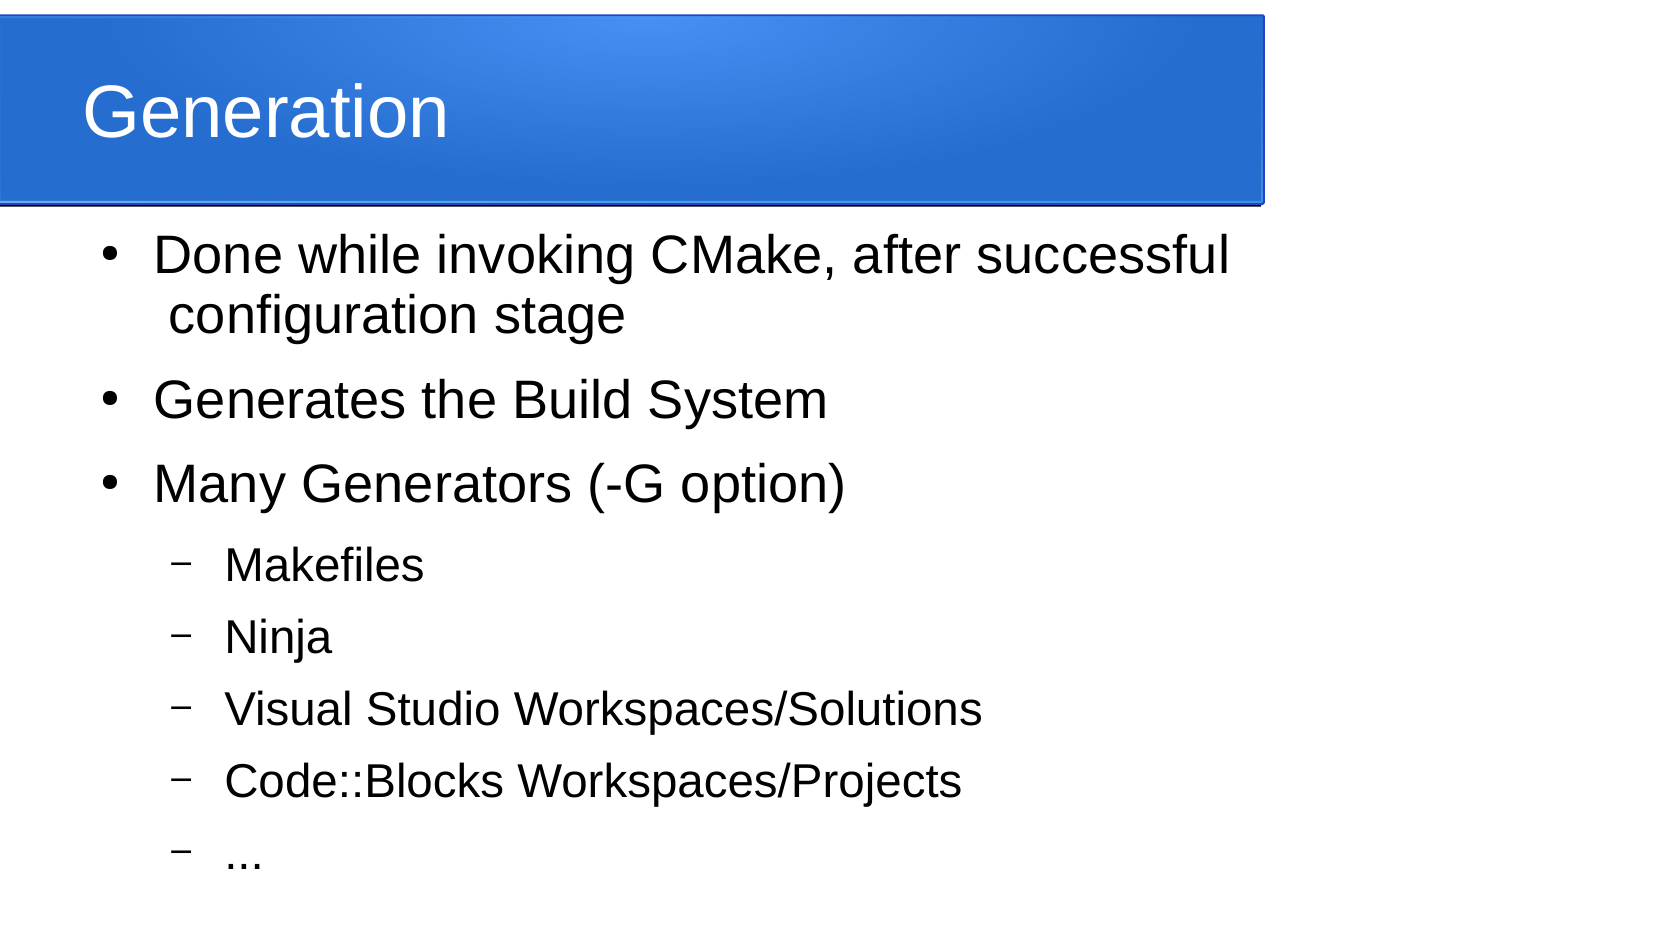

# Generation
Done while invoking CMake, after successful
 configuration stage
Generates the Build System
Many Generators (-G option)
Makefiles
Ninja
Visual Studio Workspaces/Solutions
Code::Blocks Workspaces/Projects
...